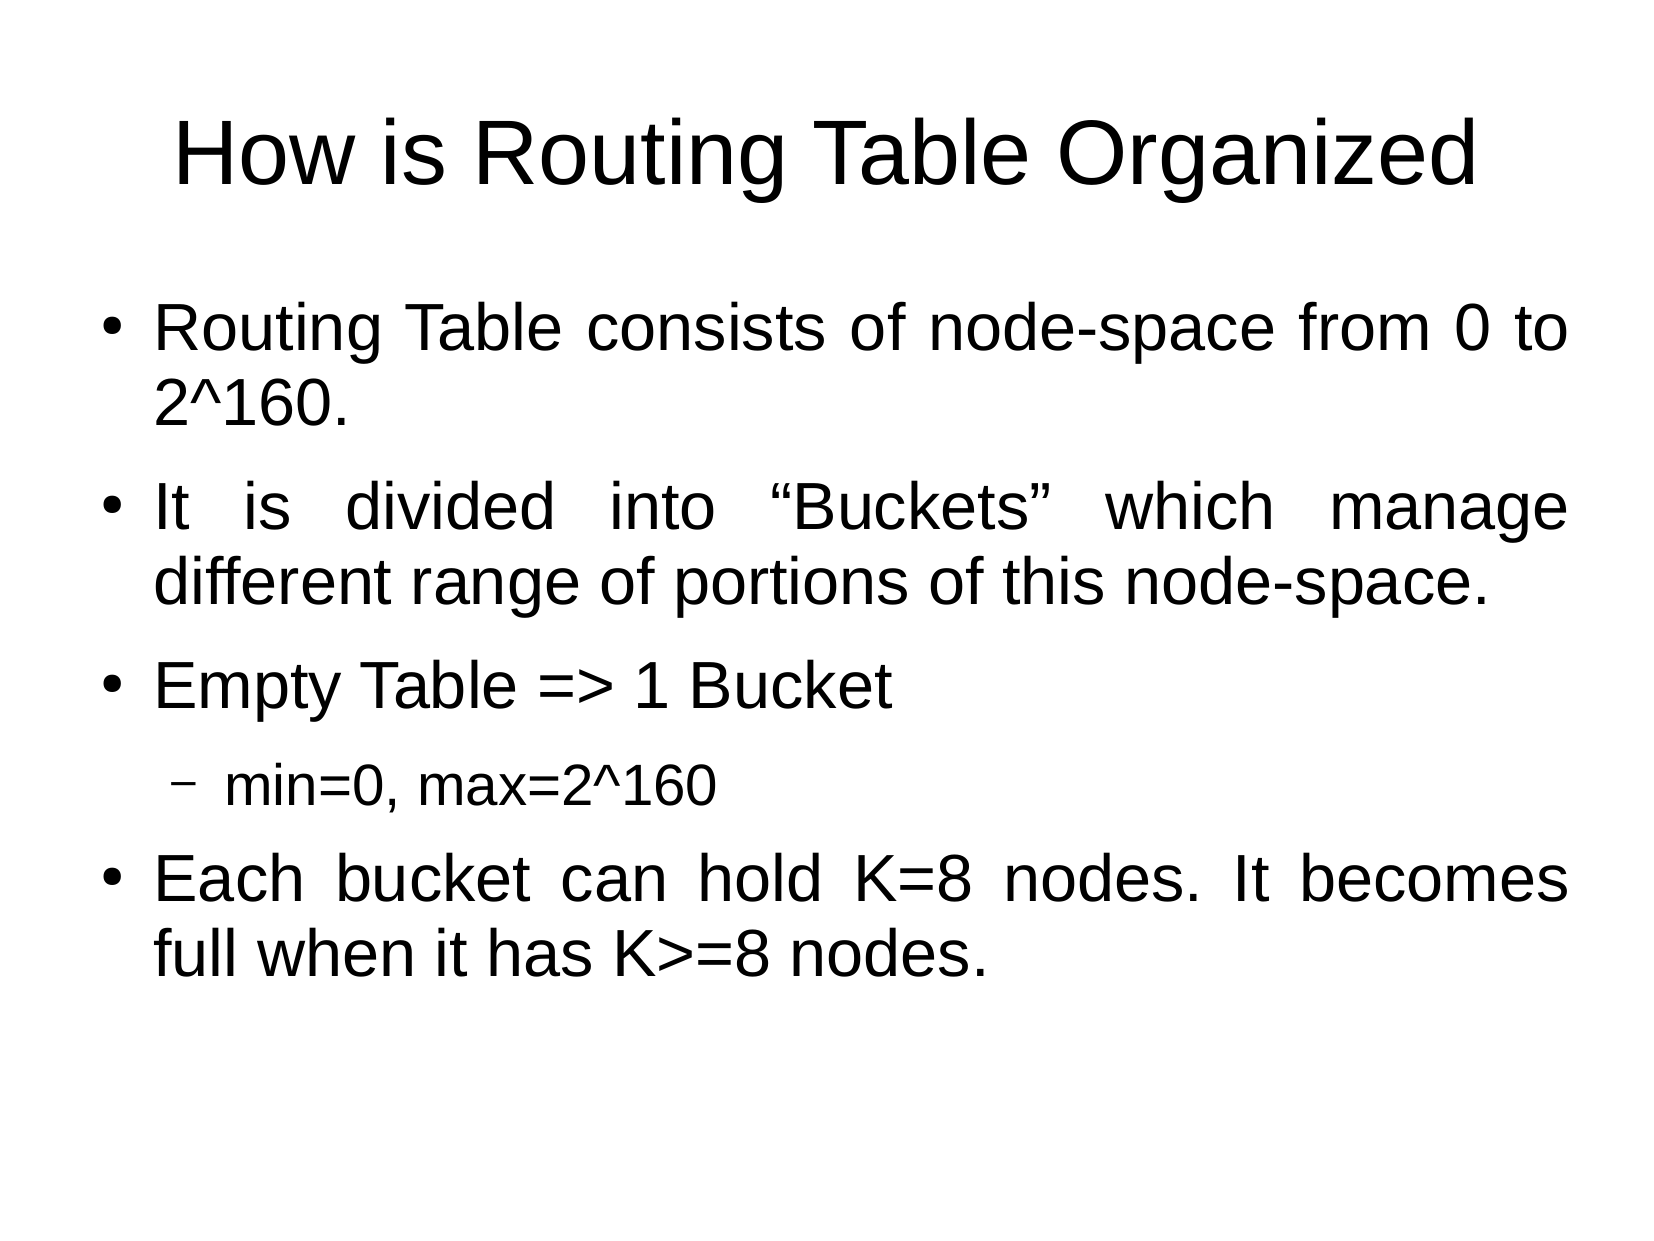

How is Routing Table Organized
# Routing Table consists of node-space from 0 to 2^160.
It is divided into “Buckets” which manage different range of portions of this node-space.
Empty Table => 1 Bucket
min=0, max=2^160
Each bucket can hold K=8 nodes. It becomes full when it has K>=8 nodes.